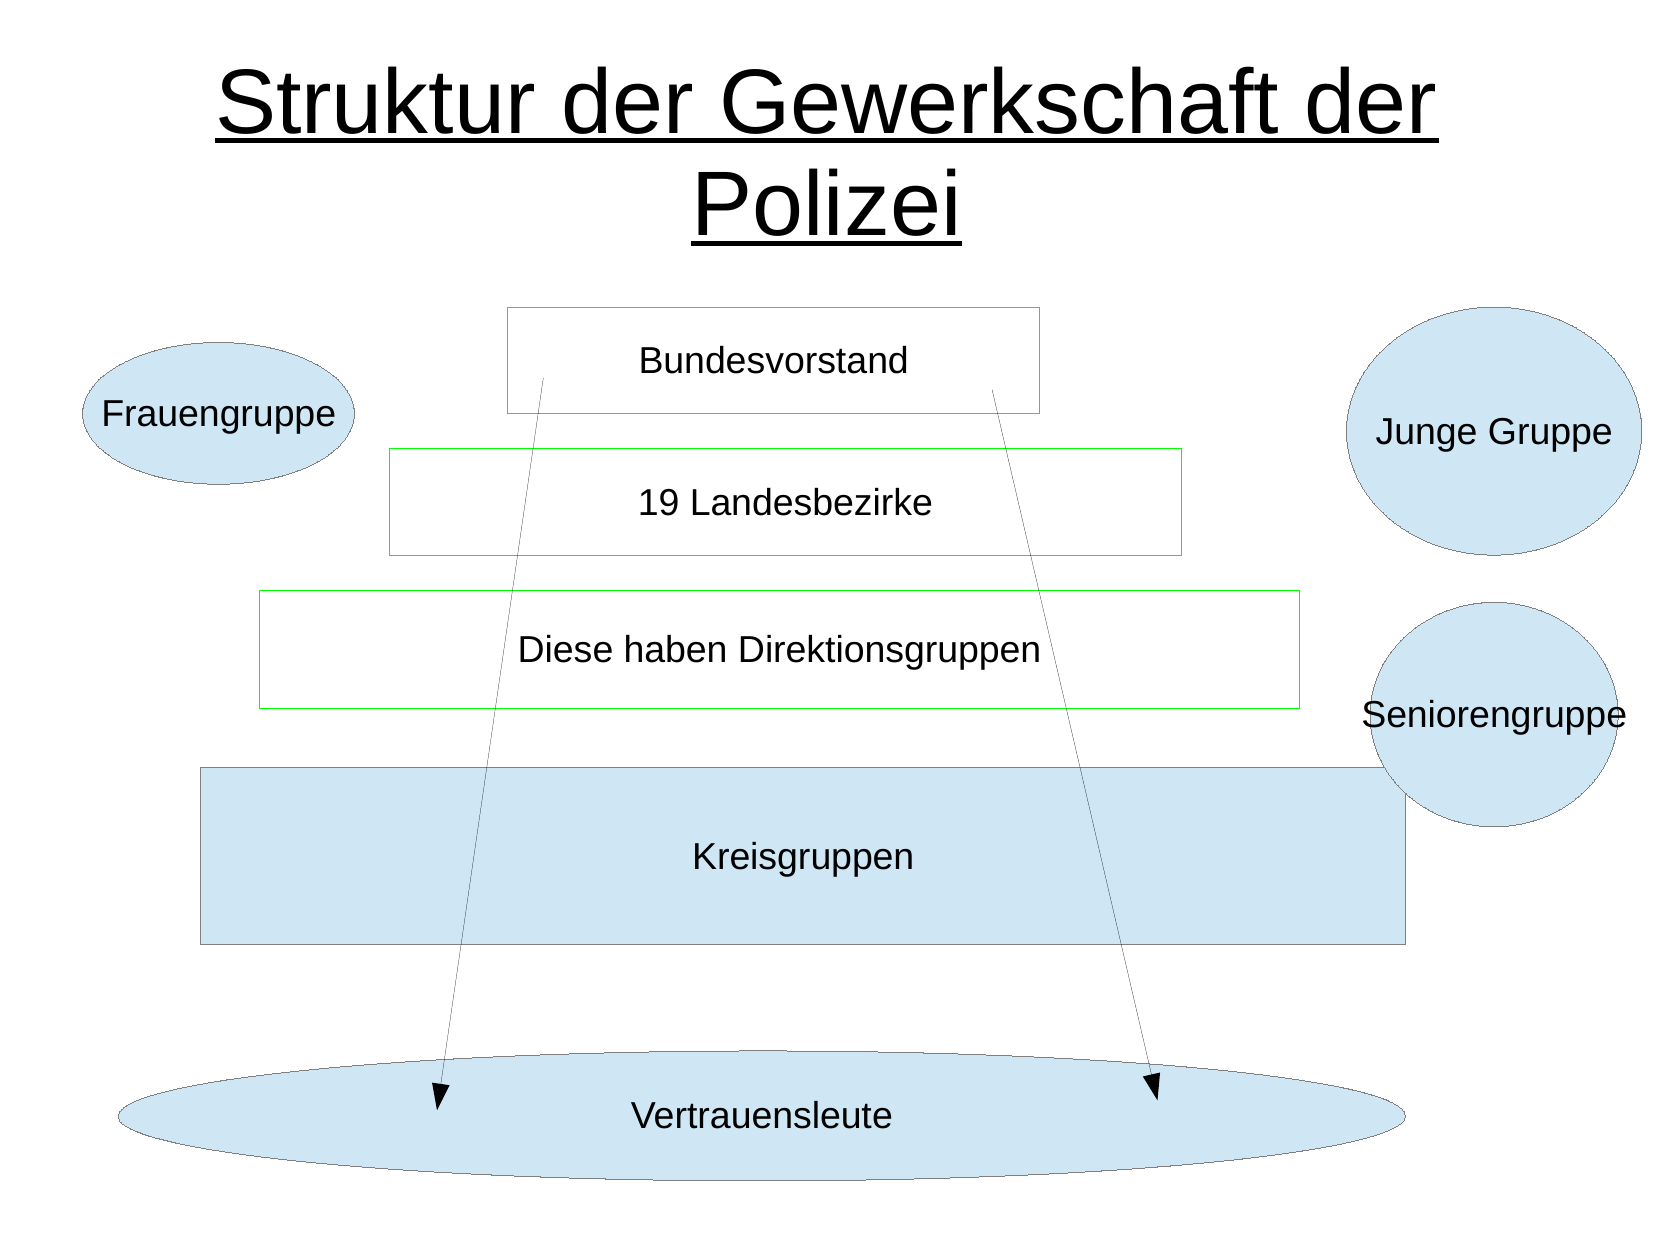

# Struktur der Gewerkschaft der Polizei
Bundesvorstand
Junge Gruppe
Frauengruppe
19 Landesbezirke
Diese haben Direktionsgruppen
Seniorengruppe
Kreisgruppen
Vertrauensleute